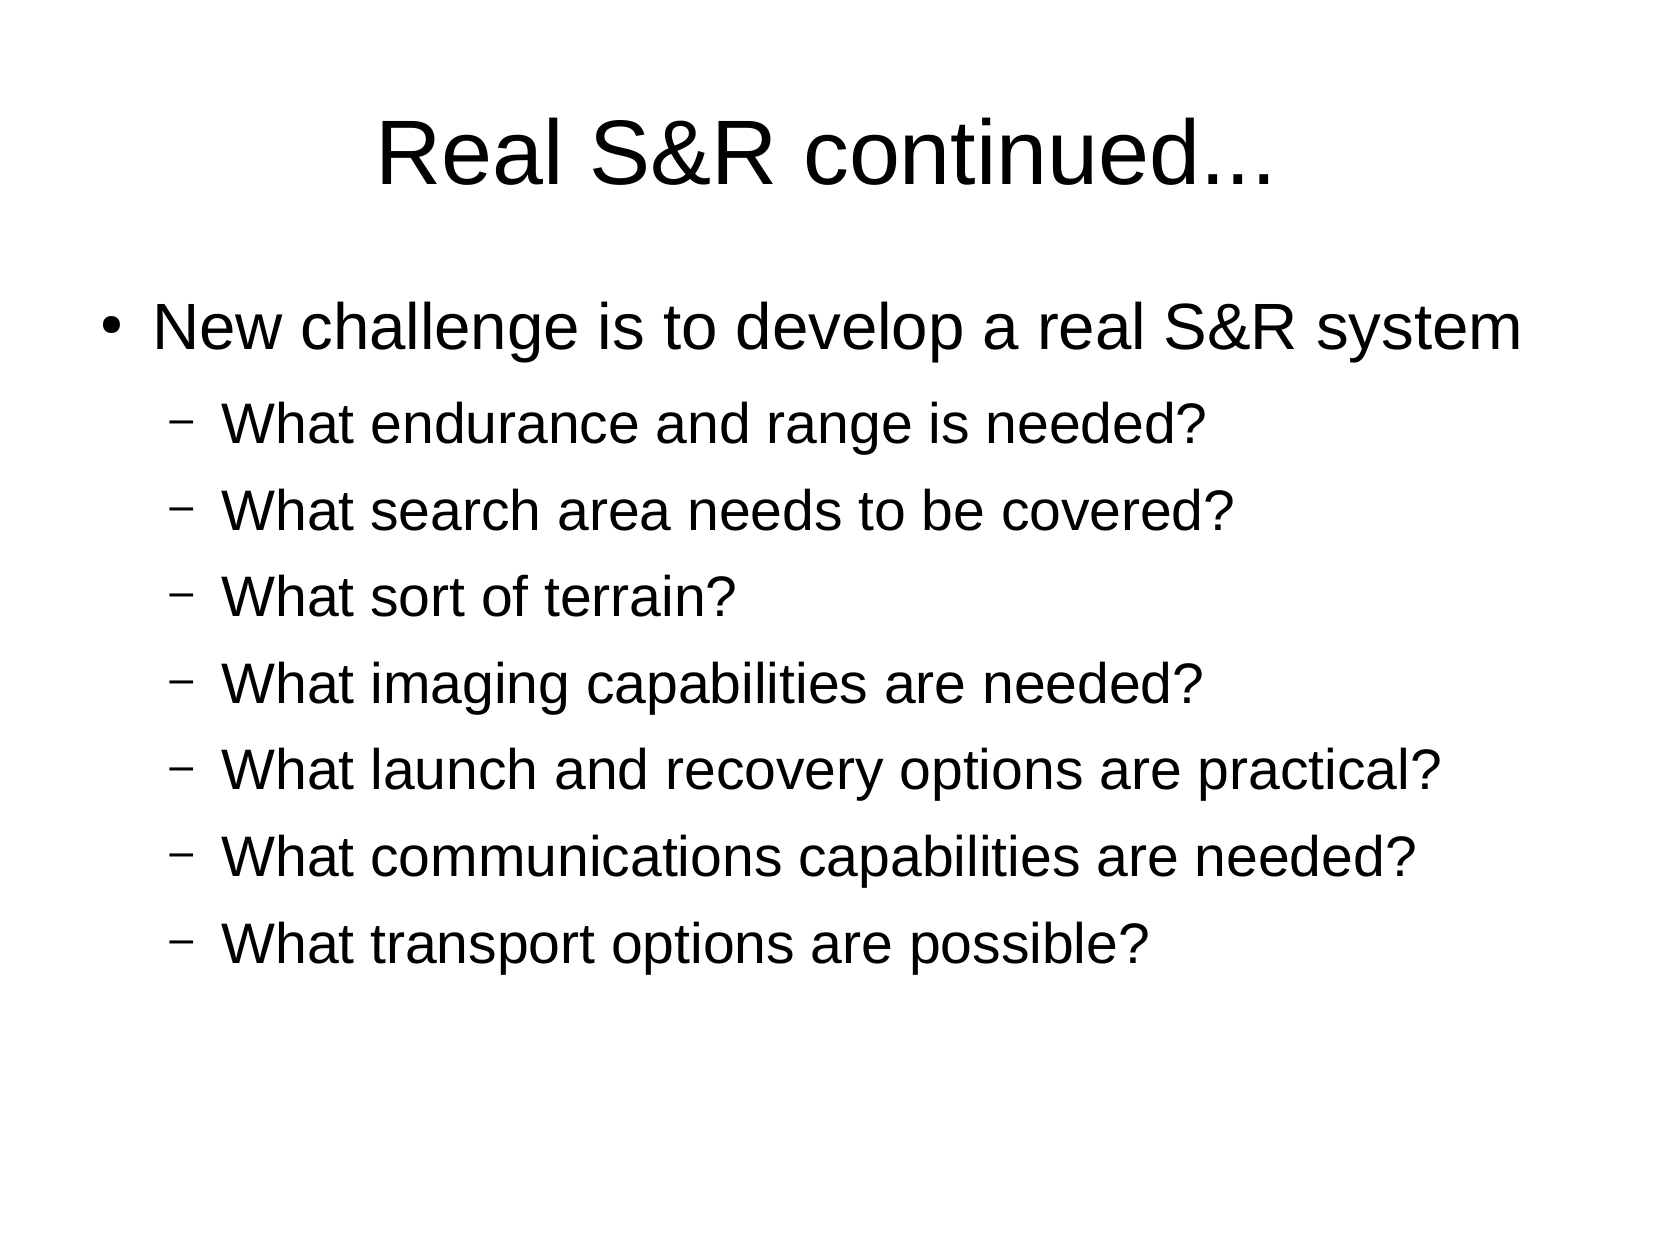

# Real S&R continued...
New challenge is to develop a real S&R system
What endurance and range is needed?
What search area needs to be covered?
What sort of terrain?
What imaging capabilities are needed?
What launch and recovery options are practical?
What communications capabilities are needed?
What transport options are possible?